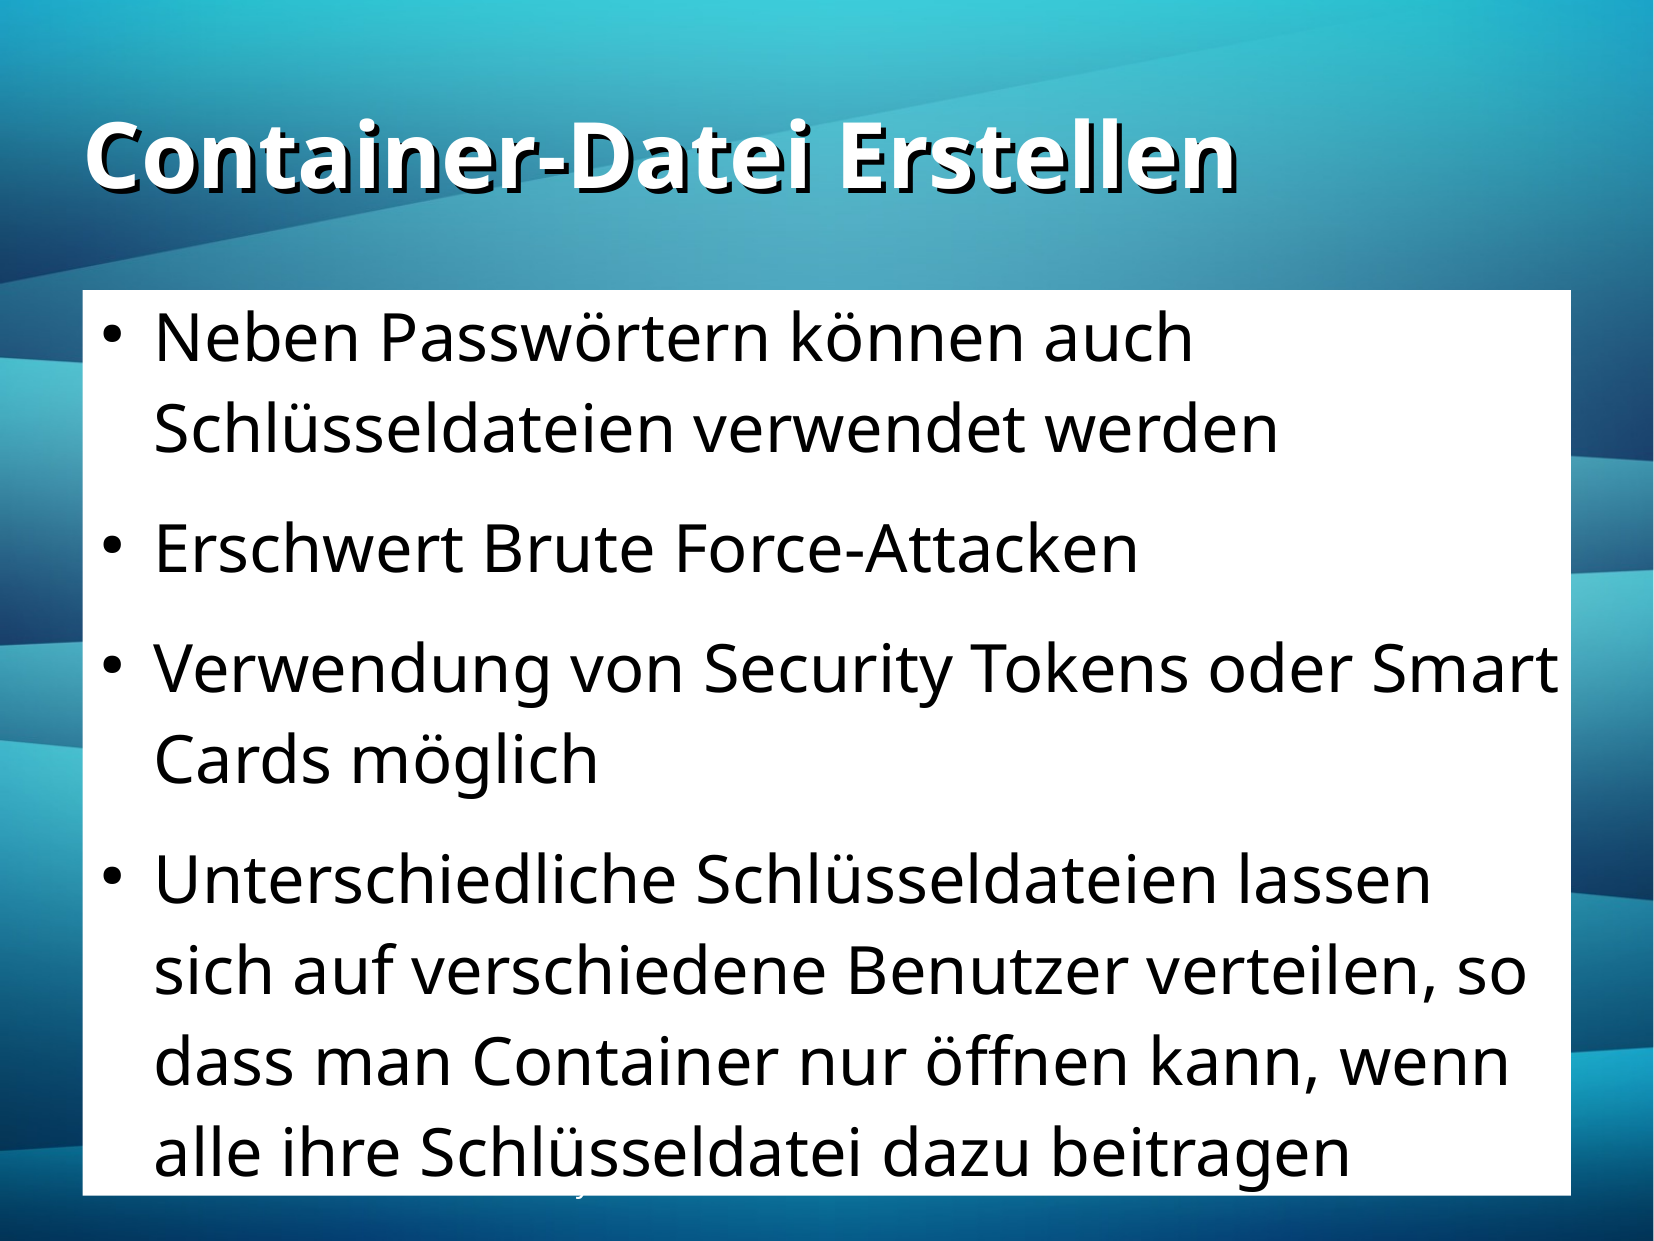

# Container-Datei Erstellen
Neben Passwörtern können auch Schlüsseldateien verwendet werden
Erschwert Brute Force-Attacken
Verwendung von Security Tokens oder Smart Cards möglich
Unterschiedliche Schlüsseldateien lassen sich auf verschiedene Benutzer verteilen, so dass man Container nur öffnen kann, wenn alle ihre Schlüsseldatei dazu beitragen
xx.05.2014
Digitale Selbstverteidigung CryptoParty Aarau
23